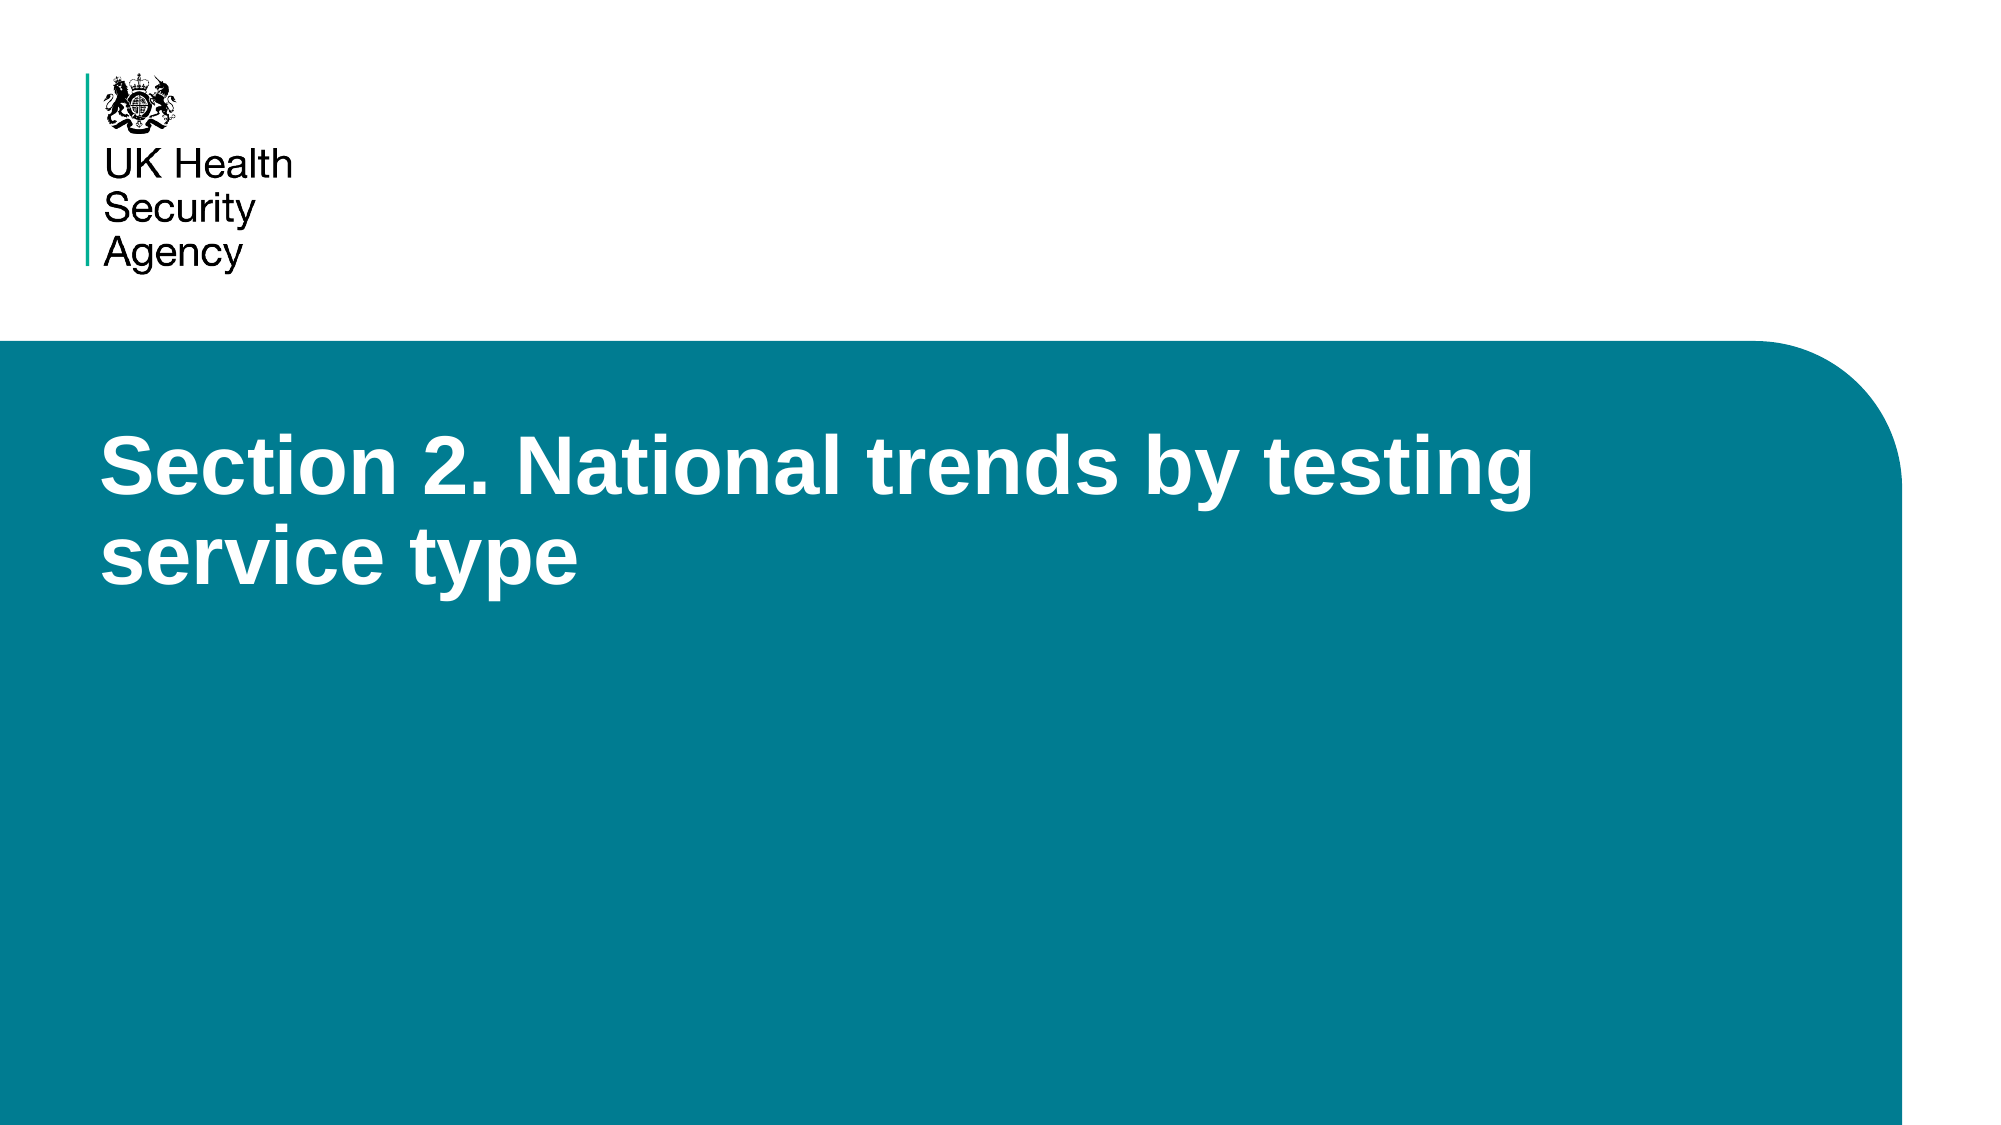

# Section 2. National trends by testing service type